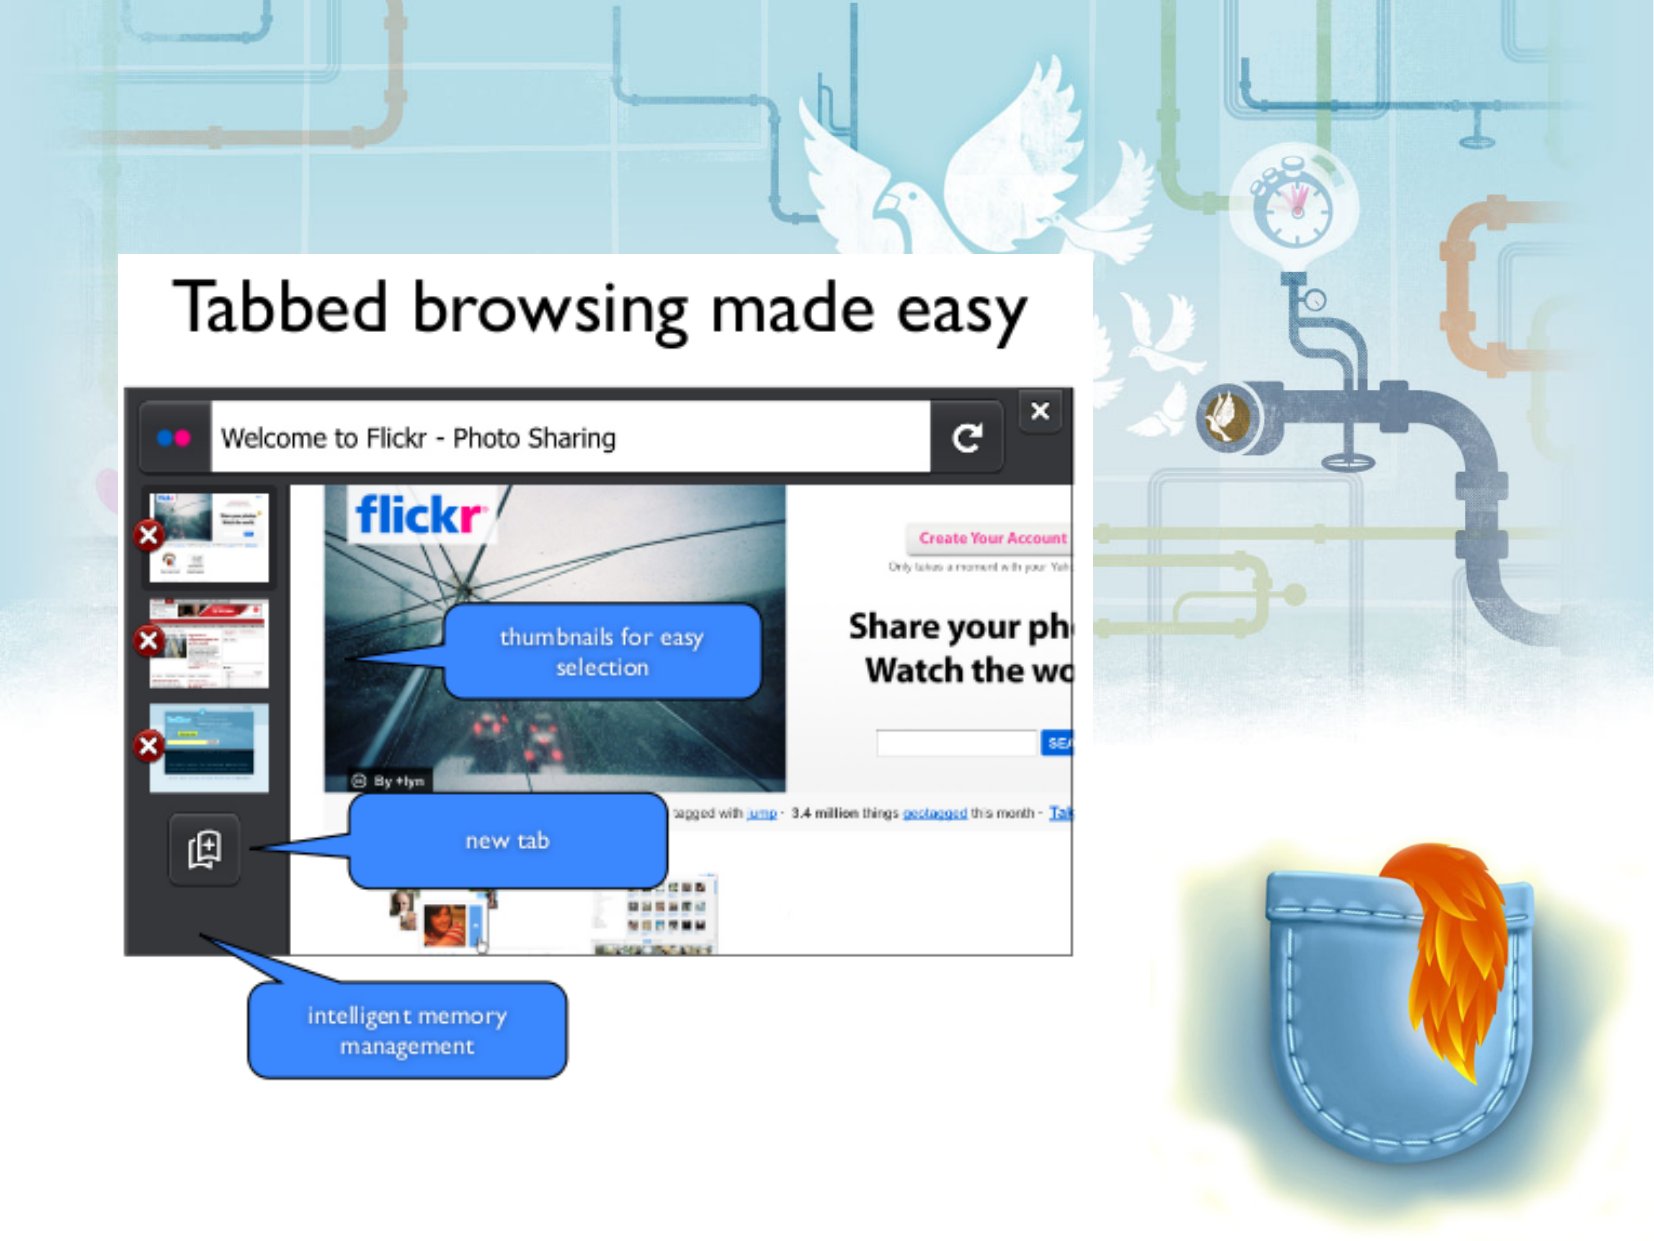

Tabbed browsing made easy
thumbnails for easy selection
new tab
intelligent memory management